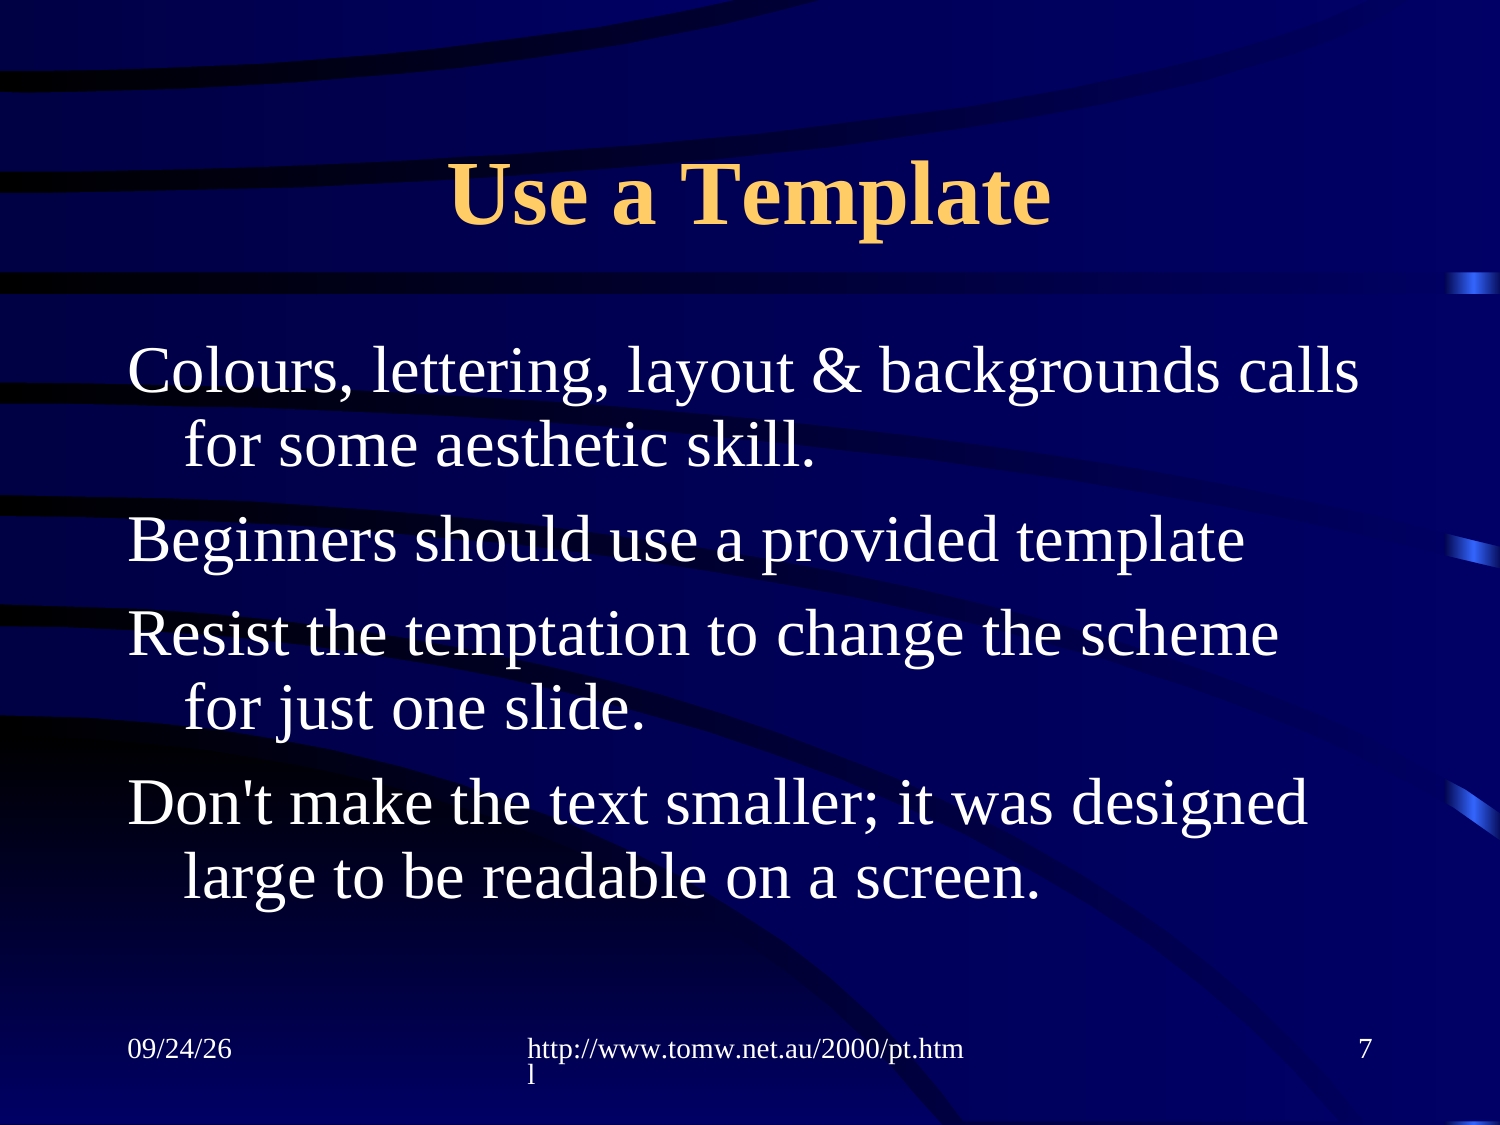

# Use a Template
Colours, lettering, layout & backgrounds calls for some aesthetic skill.
Beginners should use a provided template
Resist the temptation to change the scheme for just one slide.
Don't make the text smaller; it was designed large to be readable on a screen.
http://www.tomw.net.au/2000/pt.html
7